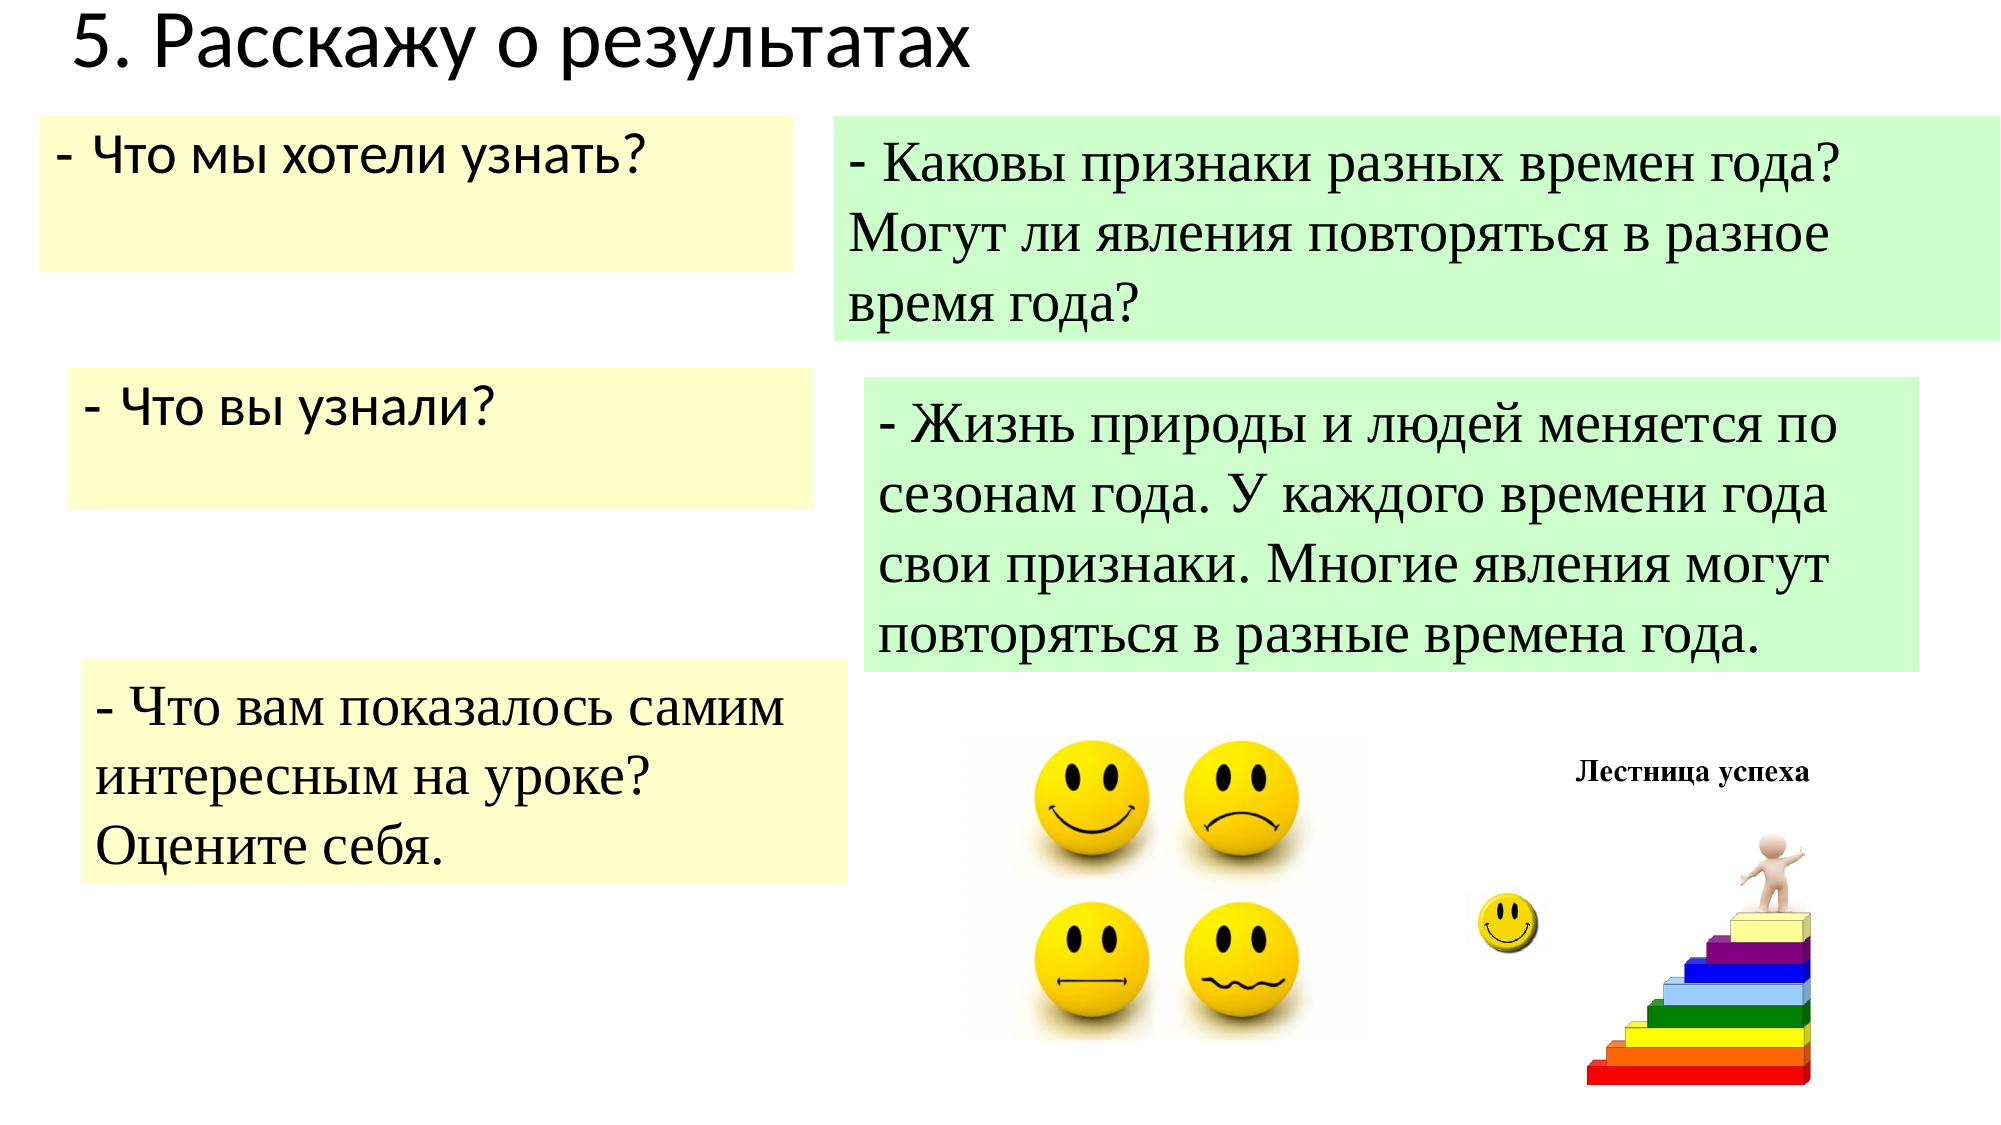

# 5. Расскажу о результатах
Что мы хотели узнать?
 Каковы признаки разных времен года? Могут ли явления повторяться в разное время года?
Что вы узнали?
 Жизнь природы и людей меняется по сезонам года. У каждого времени года свои признаки. Многие явления могут повторяться в разные времена года.
- Что вам показалось самим интересным на уроке? Оцените себя.